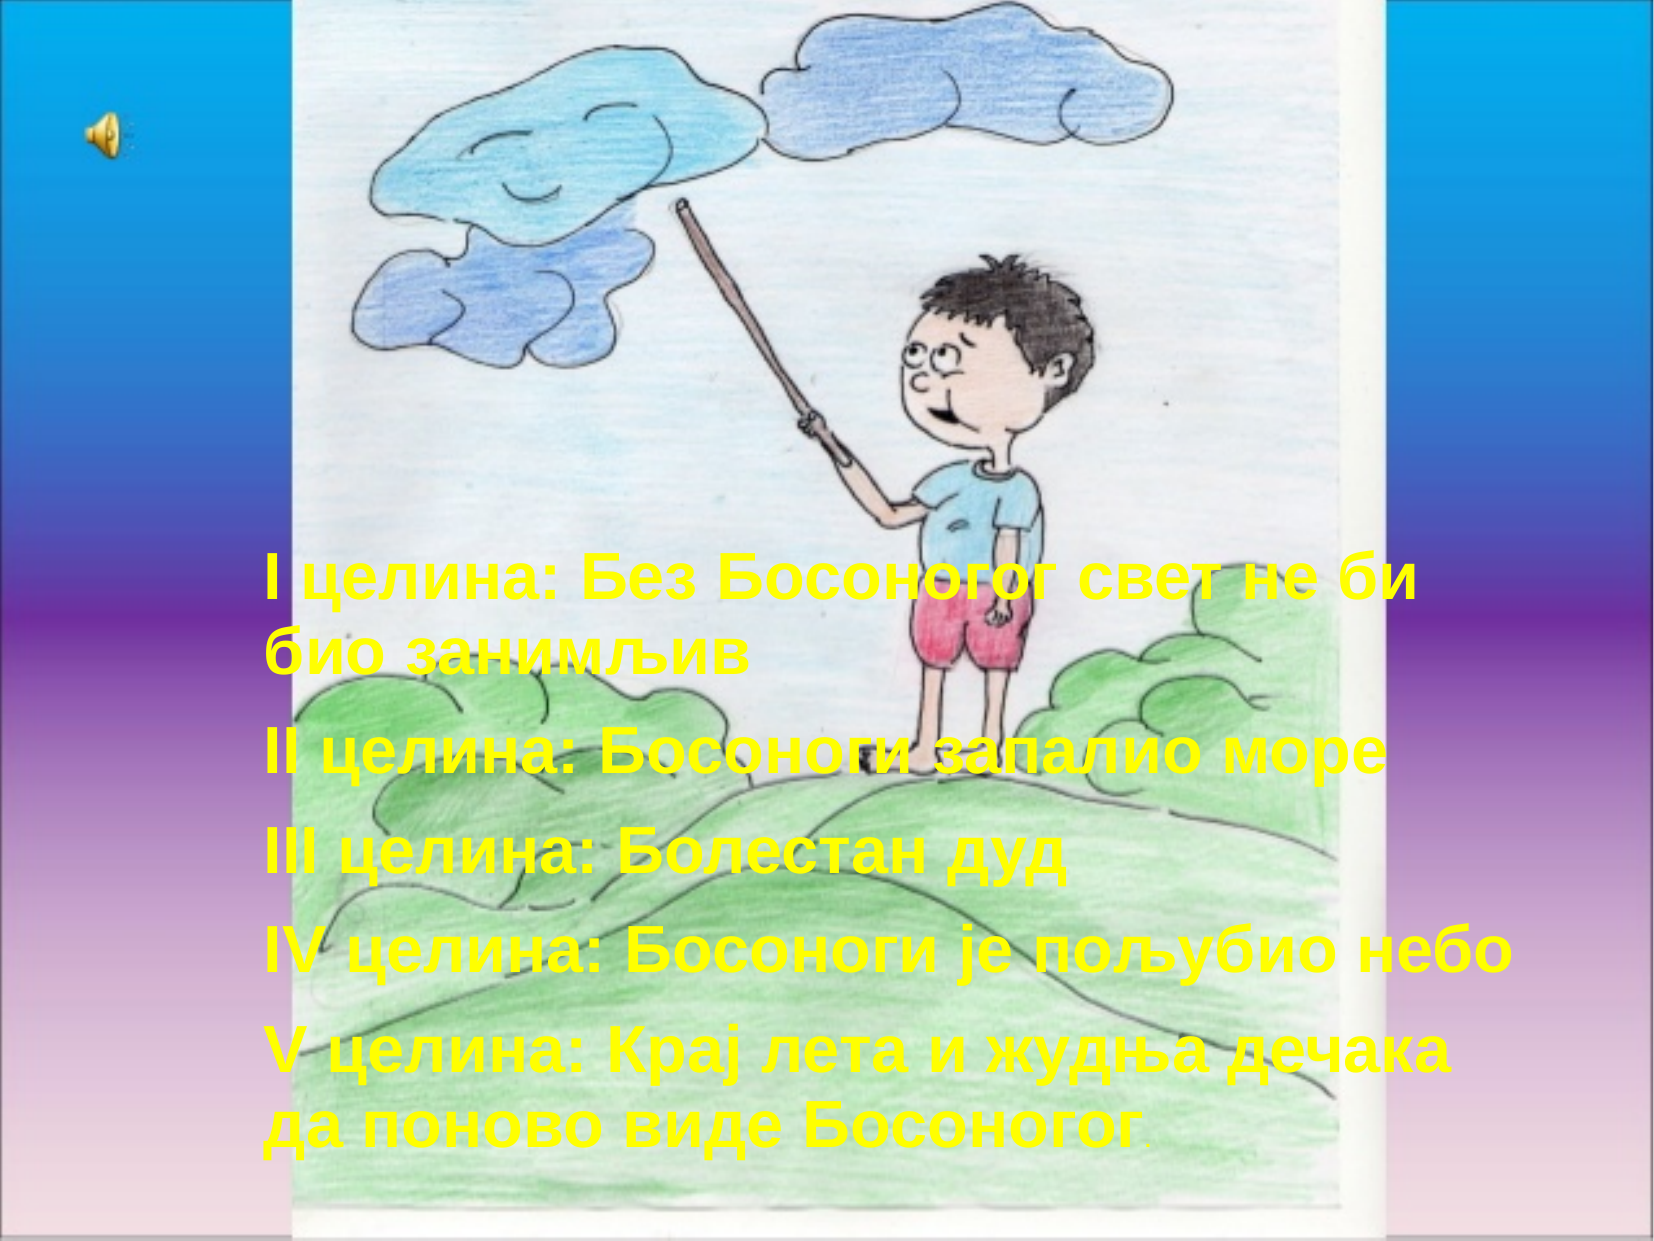

I целина: Без Босоногог свет не би био занимљив
II целина: Босоноги запалио море
III целина: Болестан дуд
IV целина: Босоноги је пољубио небо
V целина: Крај лета и жудња дечака да поново виде Босоногог.